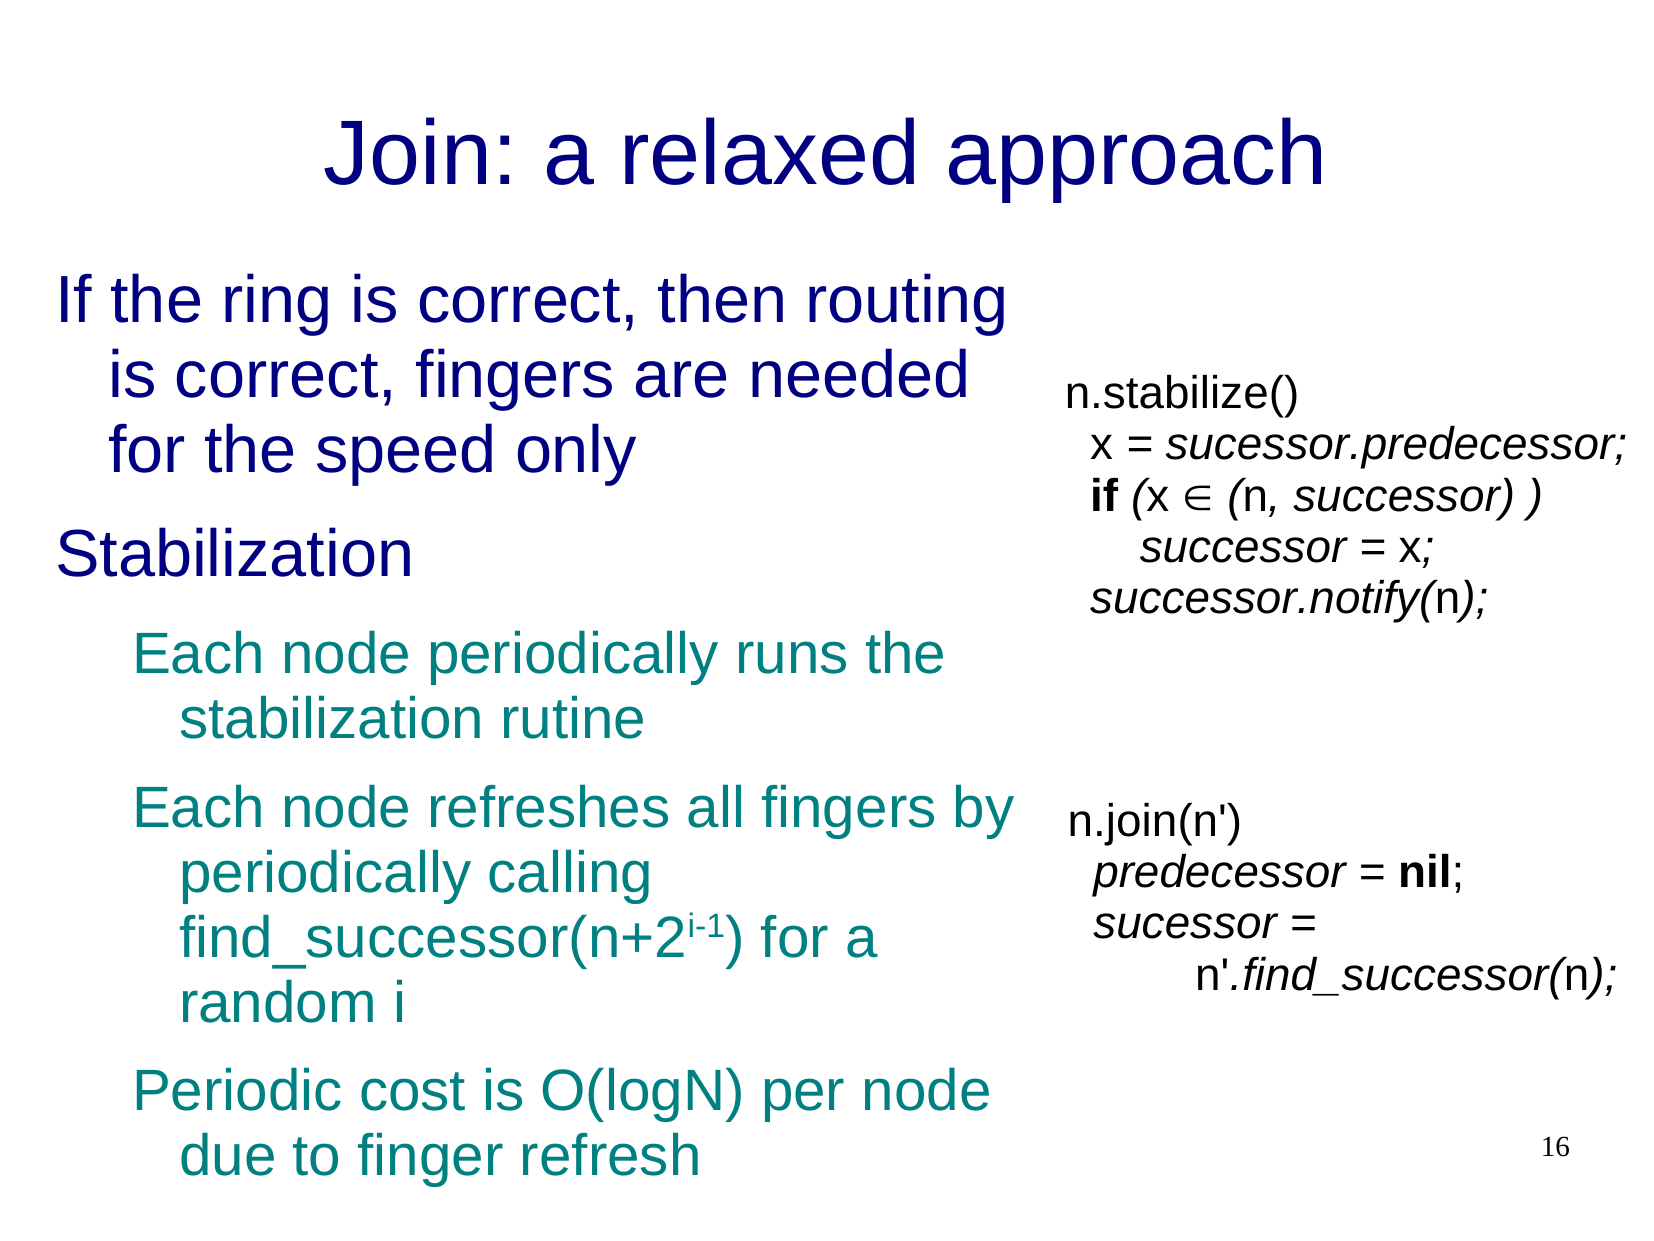

# Join: a relaxed approach
If the ring is correct, then routing is correct, fingers are needed for the speed only
Stabilization
Each node periodically runs the stabilization rutine
Each node refreshes all fingers by periodically calling find_successor(n+2i-1) for a random i
Periodic cost is O(logN) per node due to finger refresh
n.stabilize()
 x = sucessor.predecessor;
 if (x  (n, successor) )
	successor = x;
 successor.notify(n);
n.join(n')
 predecessor = nil;
 sucessor =
 n'.find_successor(n);
16